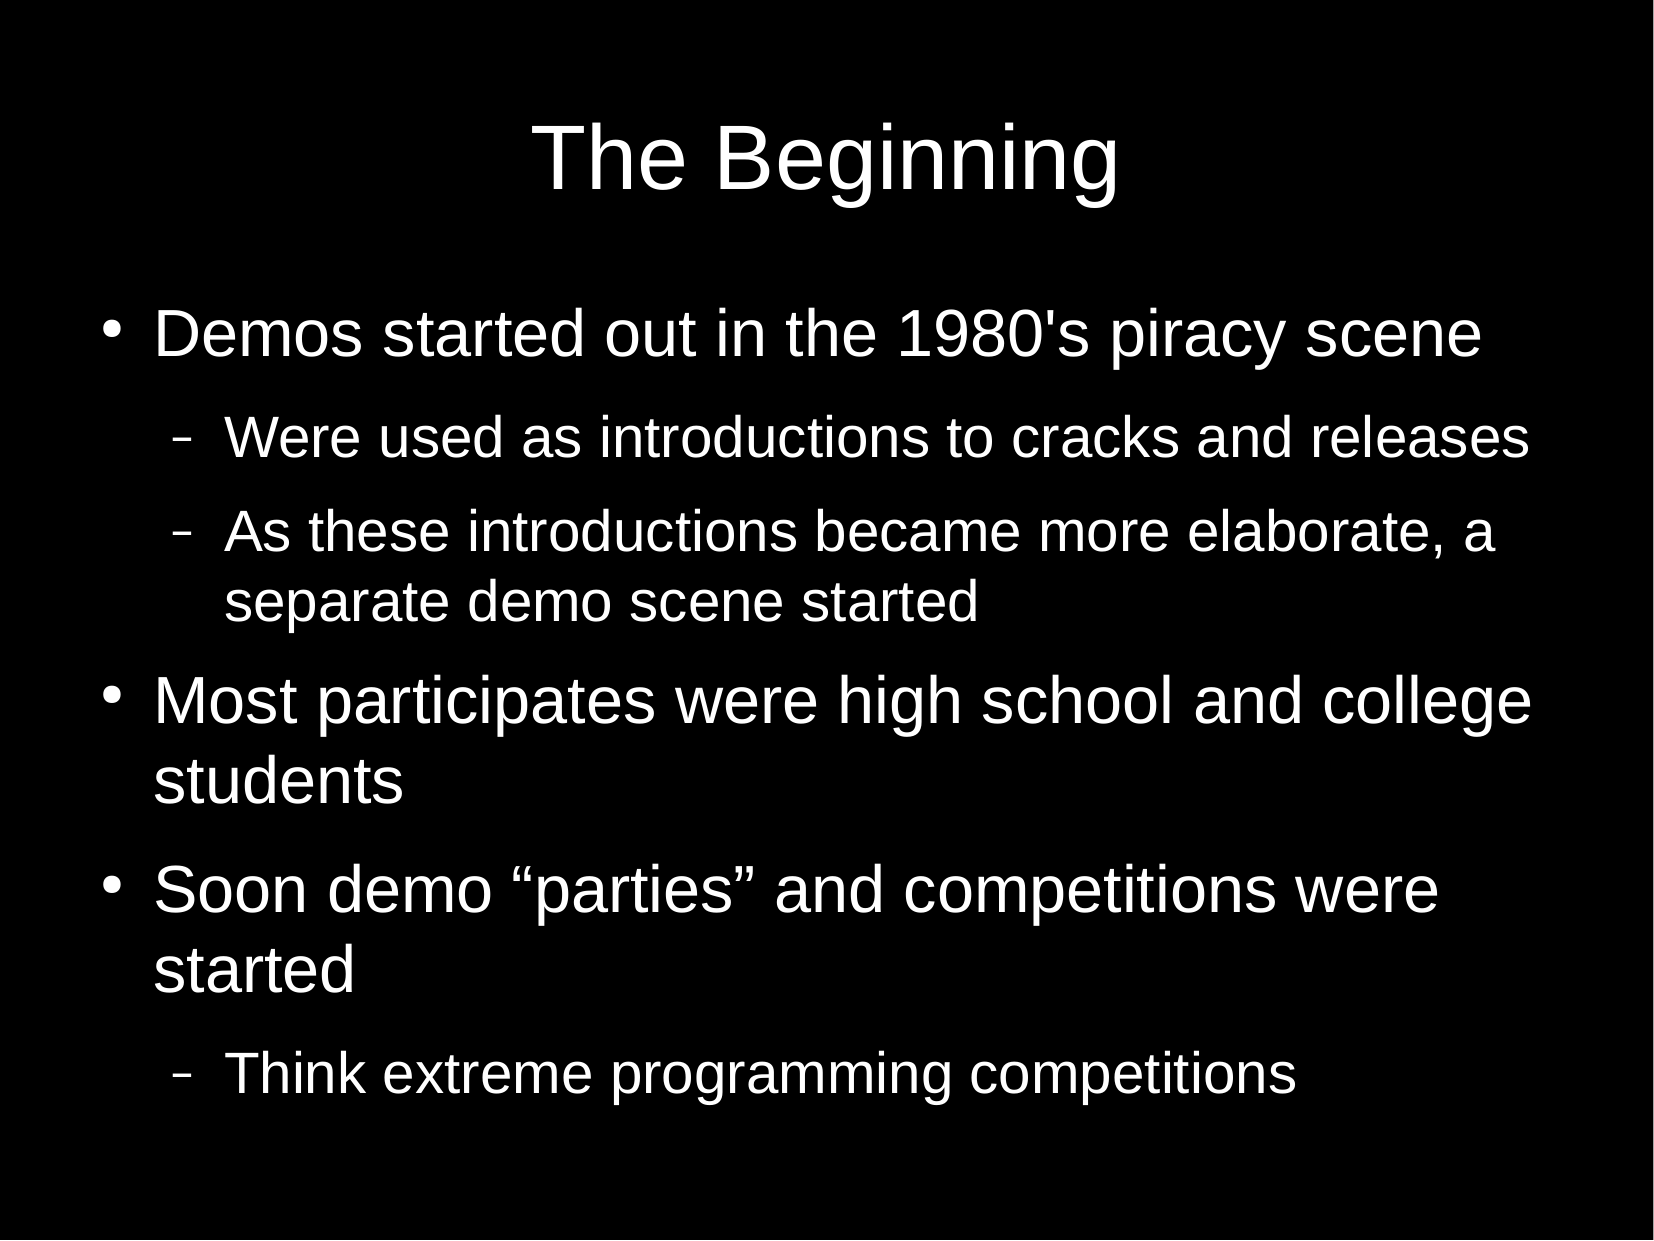

# The Beginning
Demos started out in the 1980's piracy scene
Were used as introductions to cracks and releases
As these introductions became more elaborate, a separate demo scene started
Most participates were high school and college students
Soon demo “parties” and competitions were started
Think extreme programming competitions